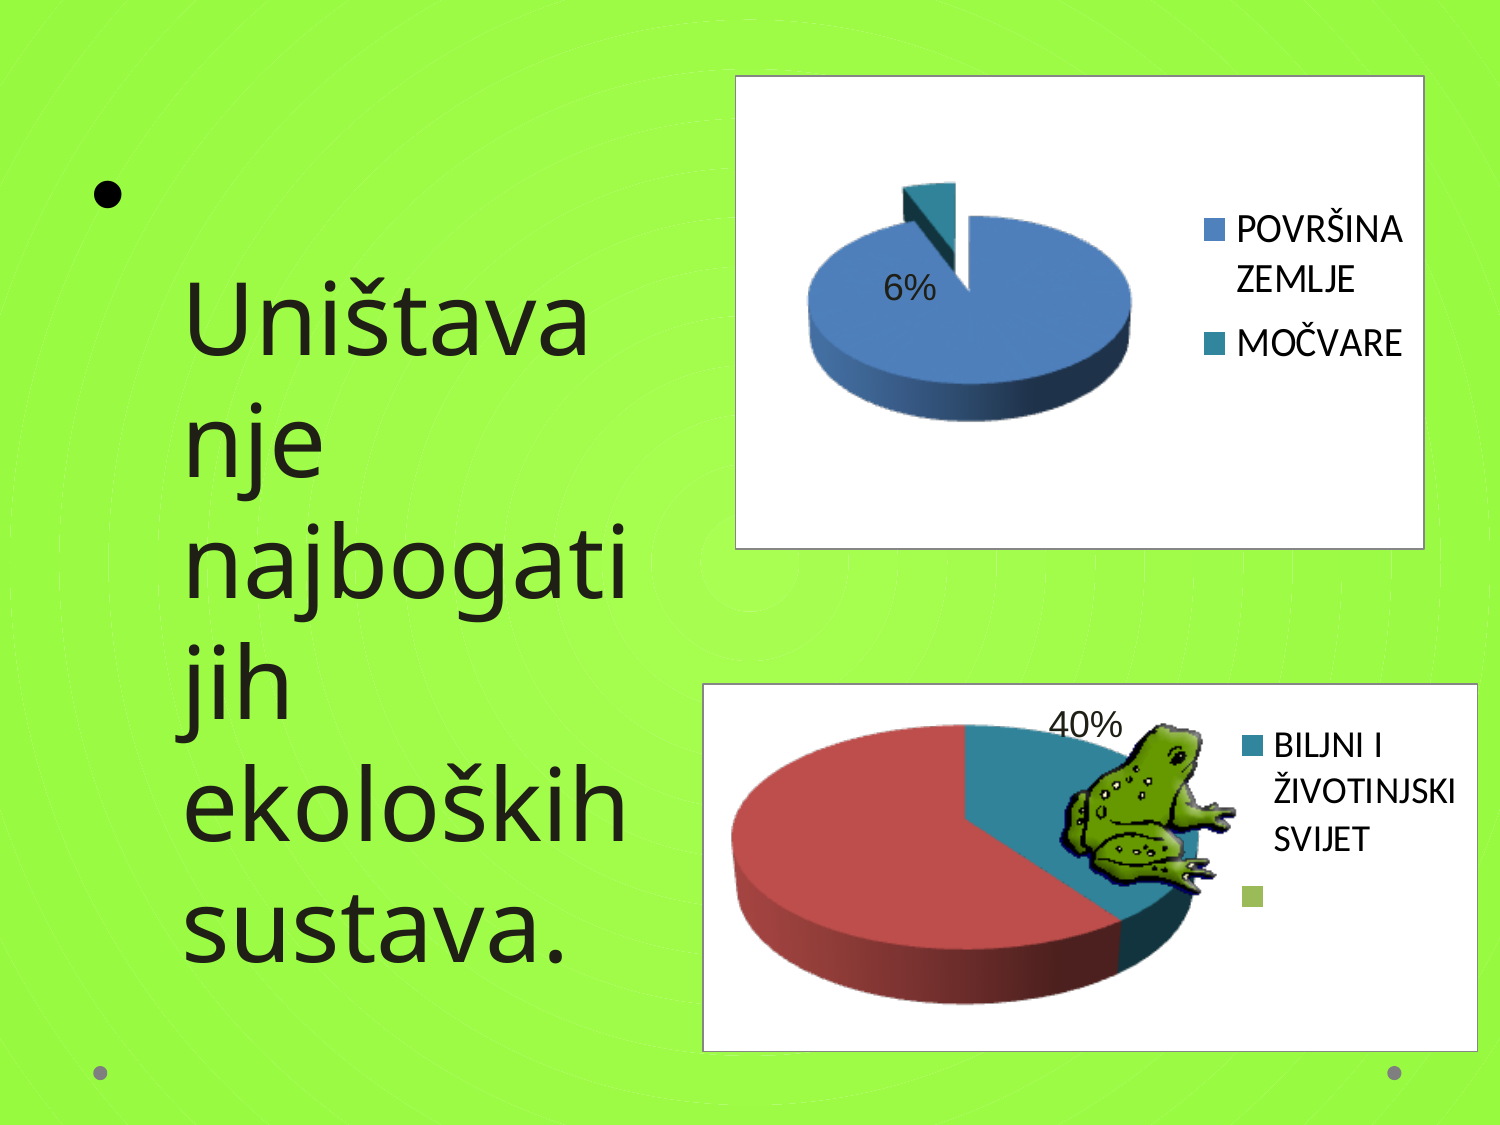

#
 Uništavanje najbogatijih ekoloških sustava.
6%
40%